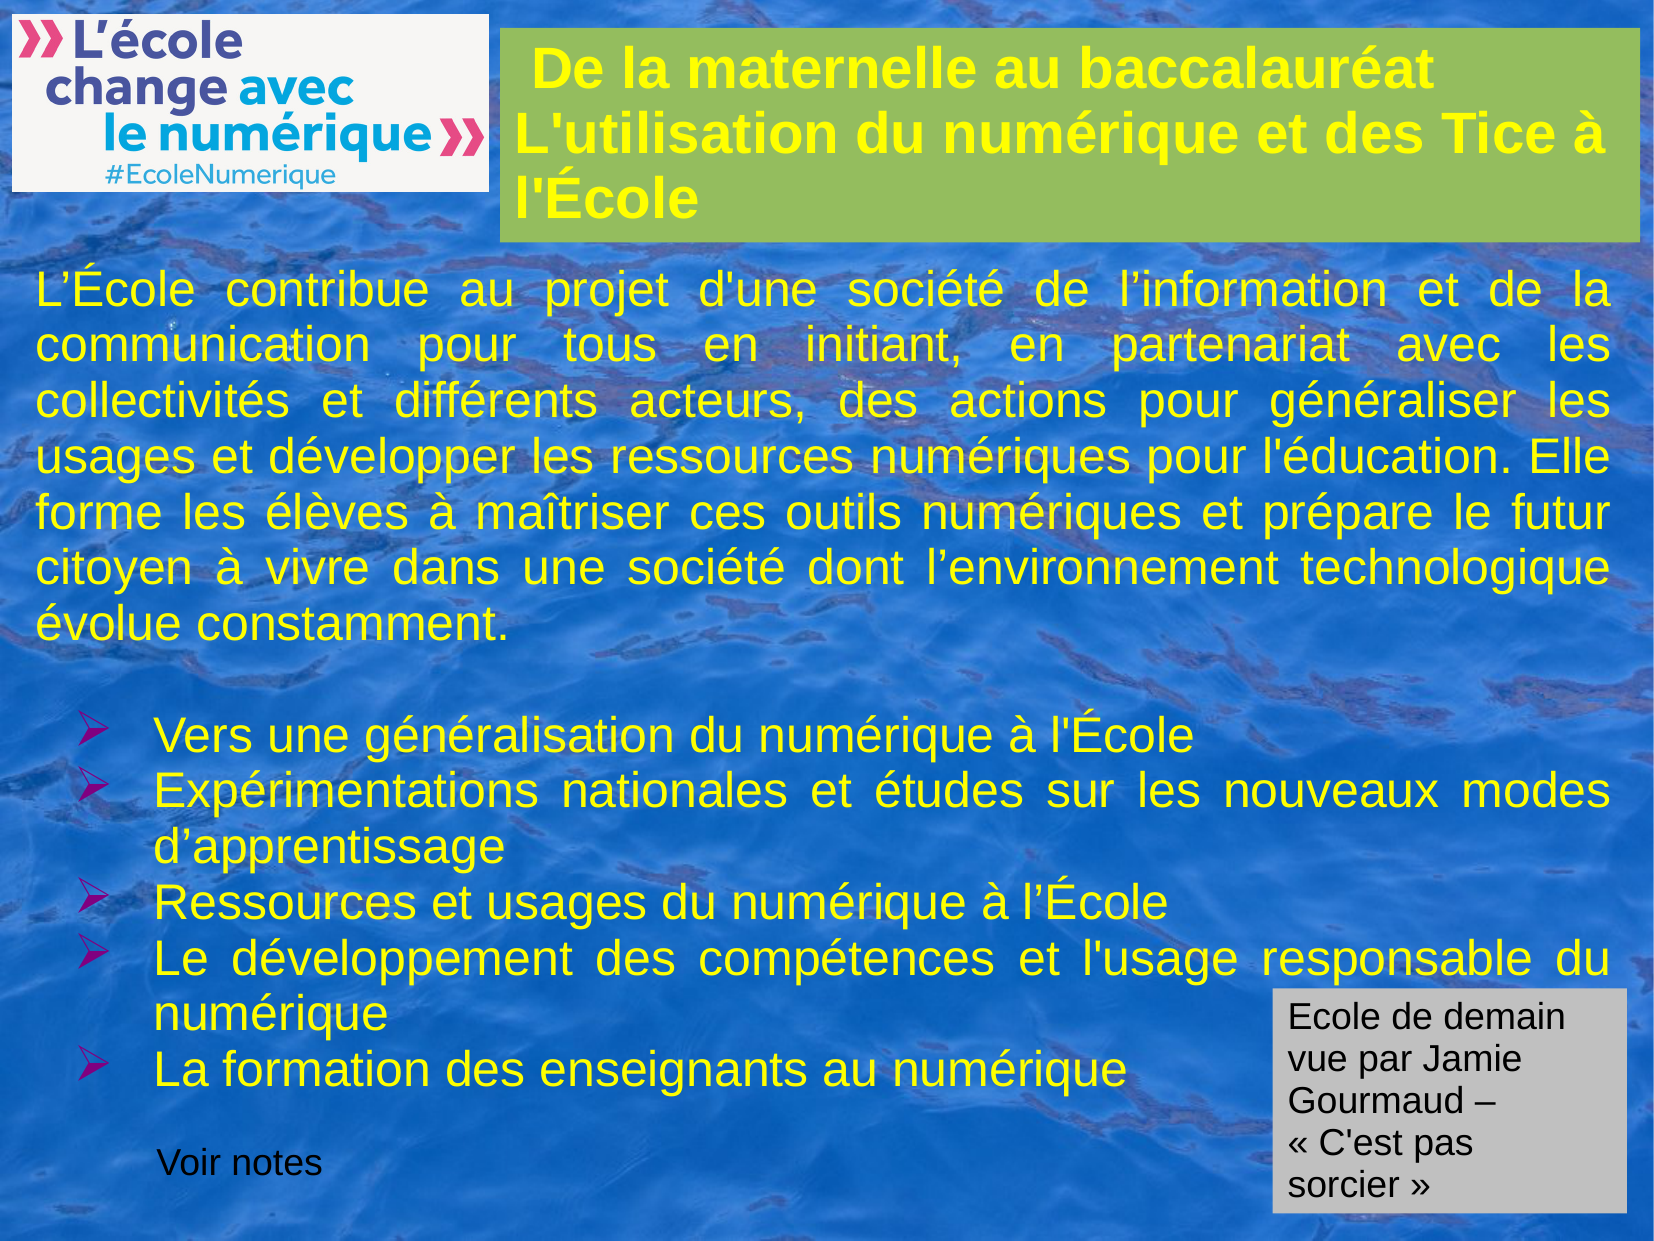

De la maternelle au baccalauréat
L'utilisation du numérique et des Tice à l'École
L’École contribue au projet d'une société de l’information et de la communication pour tous en initiant, en partenariat avec les collectivités et différents acteurs, des actions pour généraliser les usages et développer les ressources numériques pour l'éducation. Elle forme les élèves à maîtriser ces outils numériques et prépare le futur citoyen à vivre dans une société dont l’environnement technologique évolue constamment.
Vers une généralisation du numérique à l'École
Expérimentations nationales et études sur les nouveaux modes d’apprentissage
Ressources et usages du numérique à l’École
Le développement des compétences et l'usage responsable du numérique
La formation des enseignants au numérique
Ecole de demain vue par Jamie Gourmaud – « C'est pas sorcier »
Voir notes